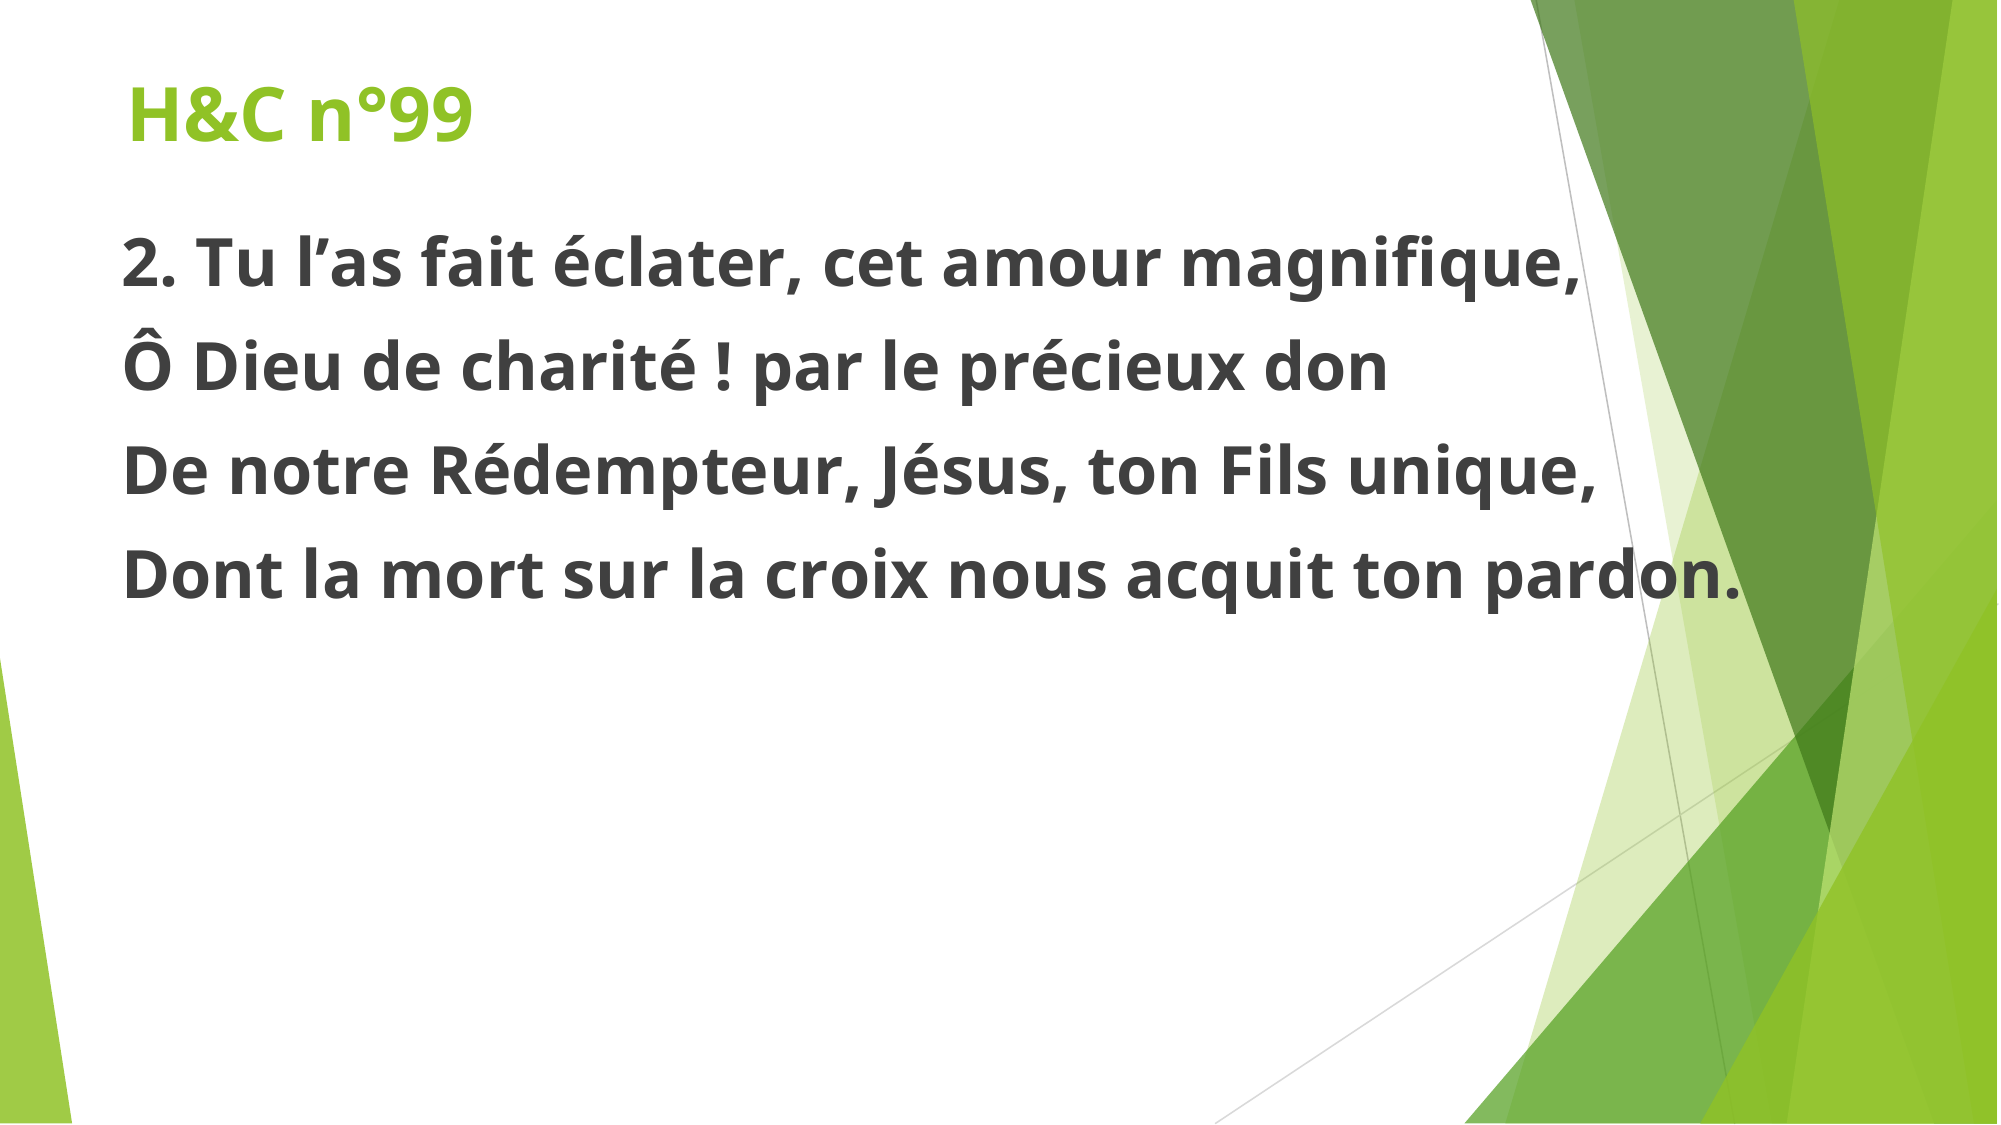

H&C n°99
2. Tu l’as fait éclater, cet amour magnifique,
Ô Dieu de charité ! par le précieux don
De notre Rédempteur, Jésus, ton Fils unique,
Dont la mort sur la croix nous acquit ton pardon.